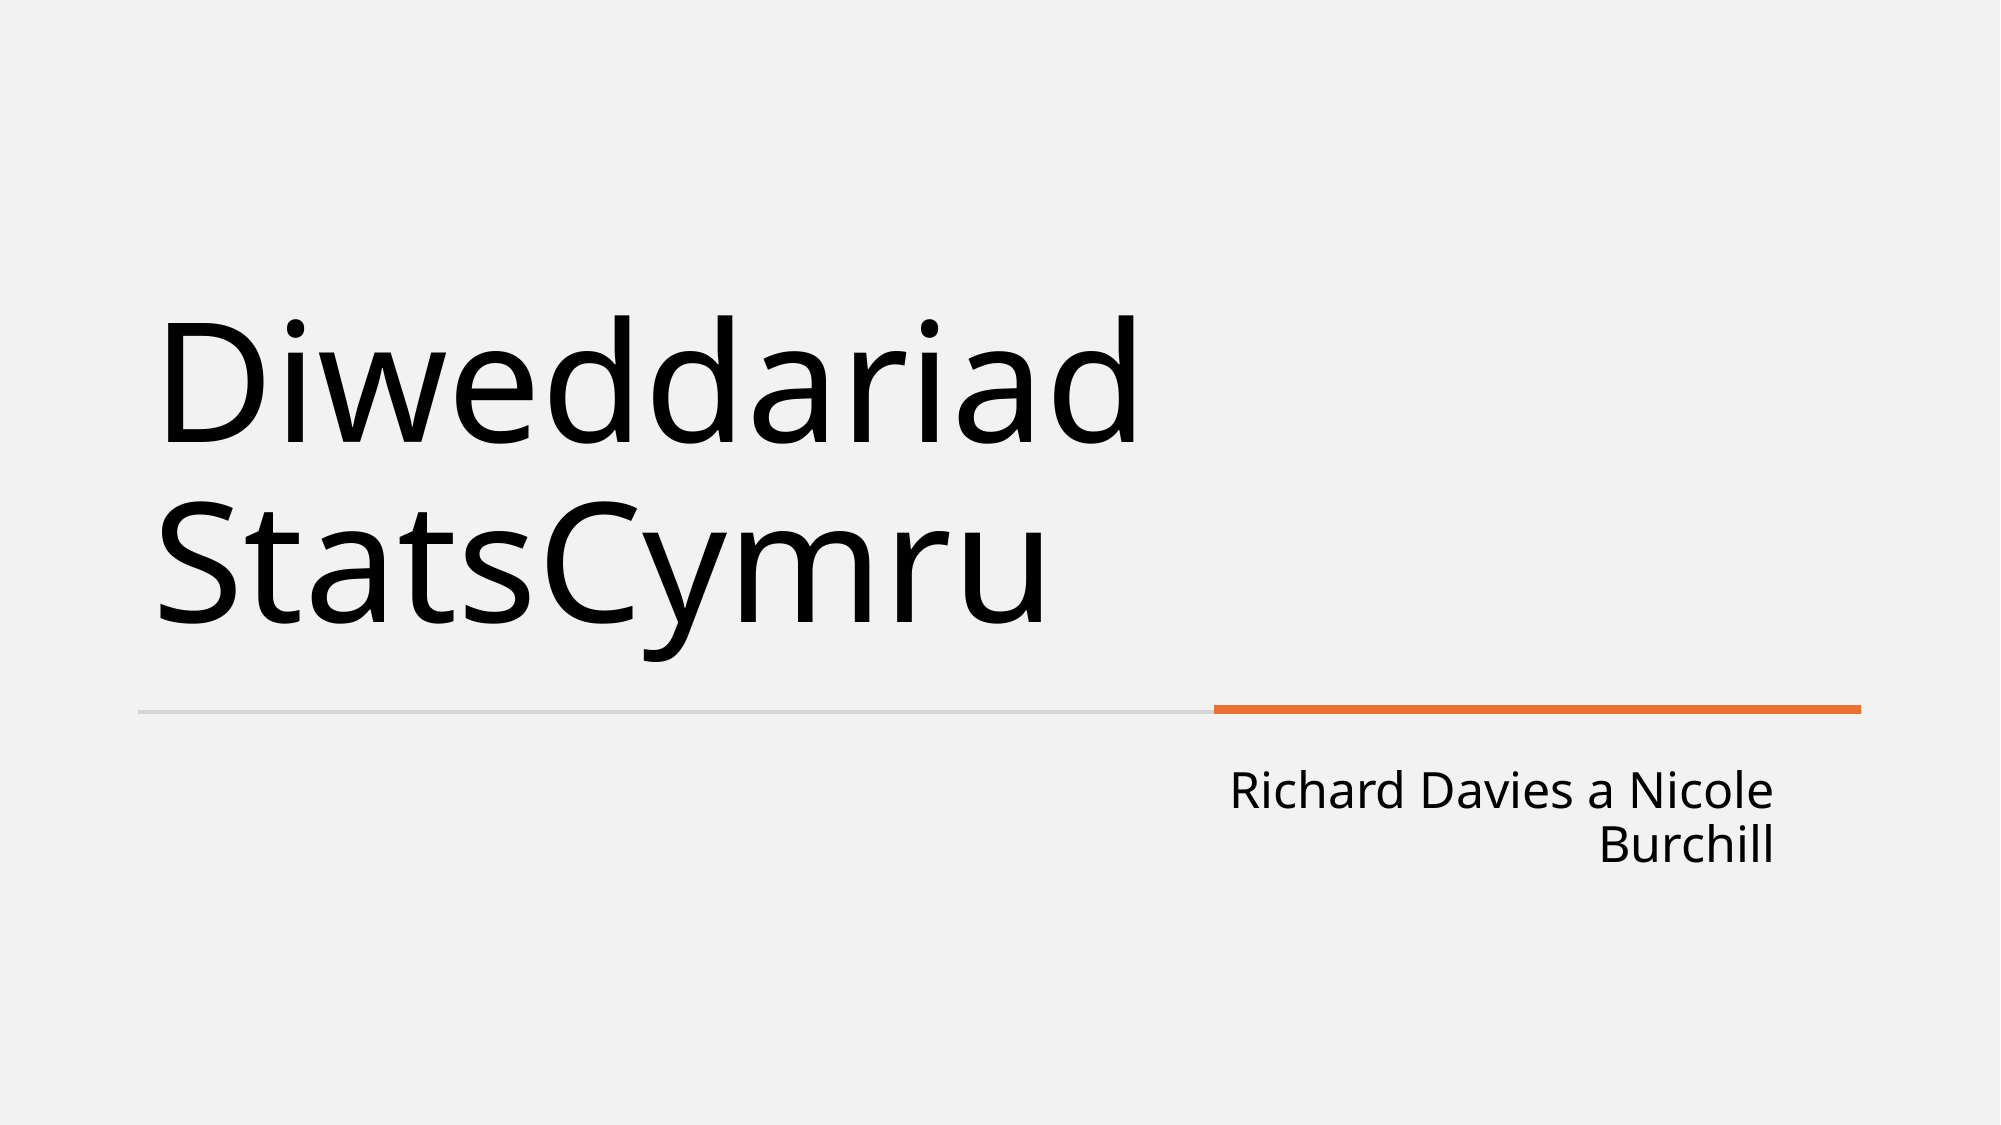

# Diweddariad StatsCymru
Richard Davies a Nicole Burchill